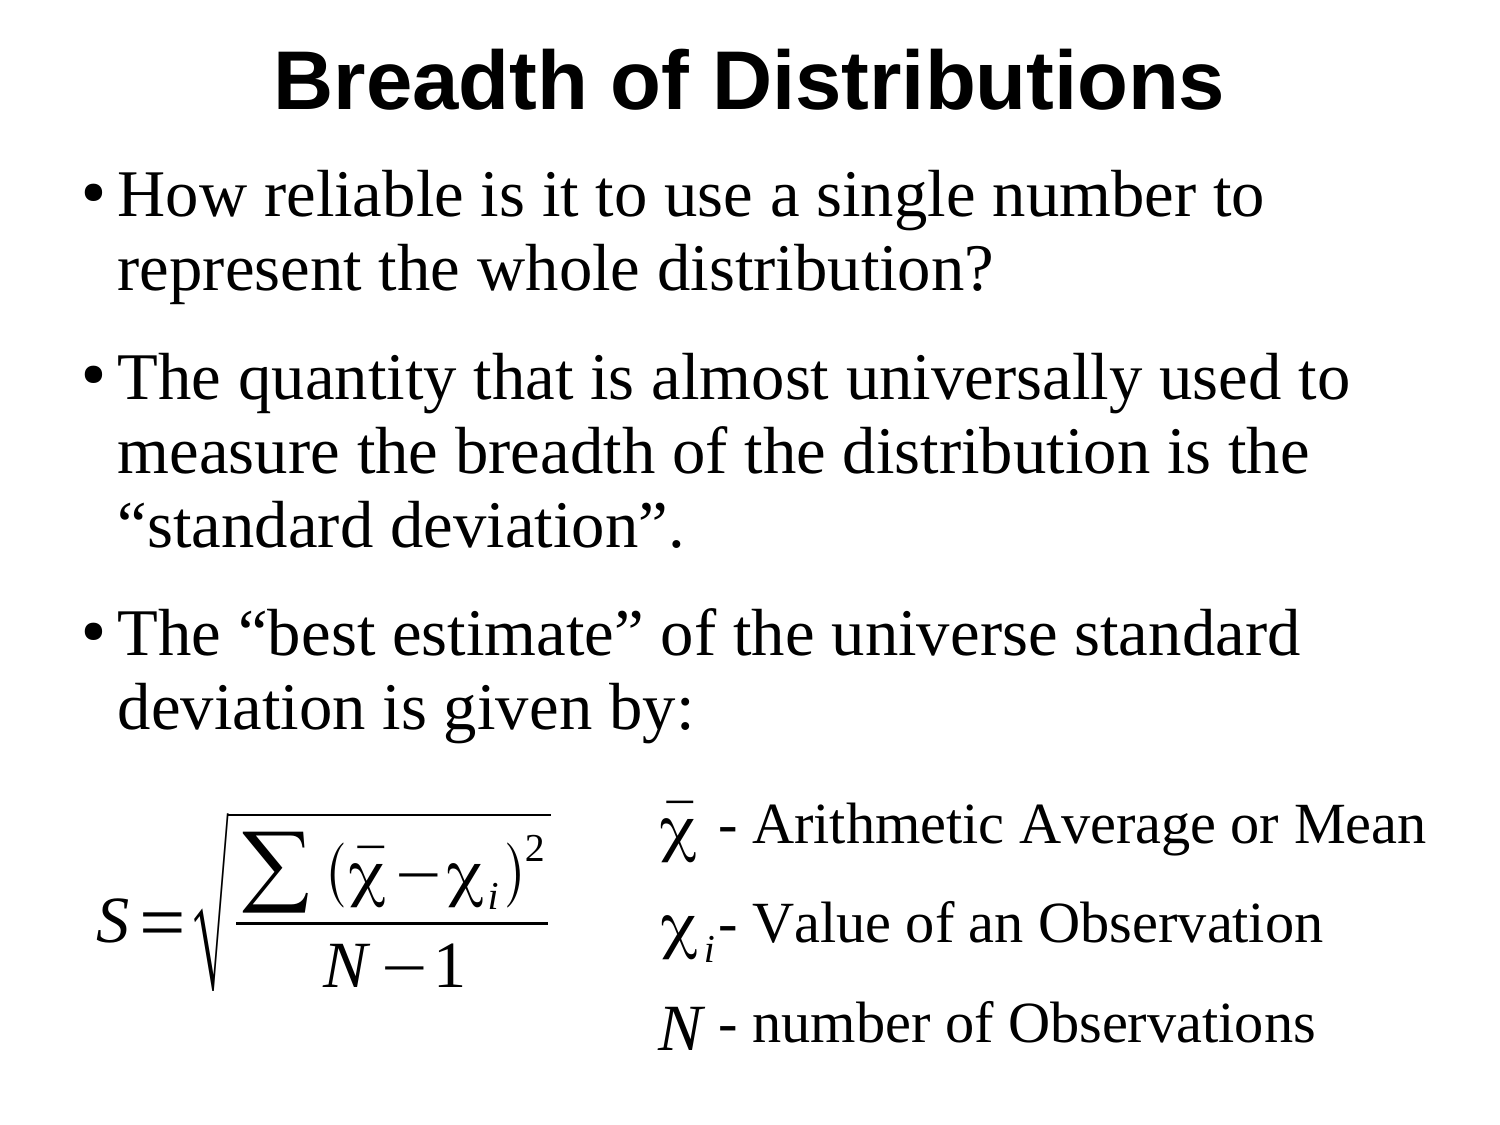

Breadth of Distributions
How reliable is it to use a single number to represent the whole distribution?
The quantity that is almost universally used to measure the breadth of the distribution is the “standard deviation”.
The “best estimate” of the universe standard deviation is given by:
- Arithmetic Average or Mean
- Value of an Observation
- number of Observations